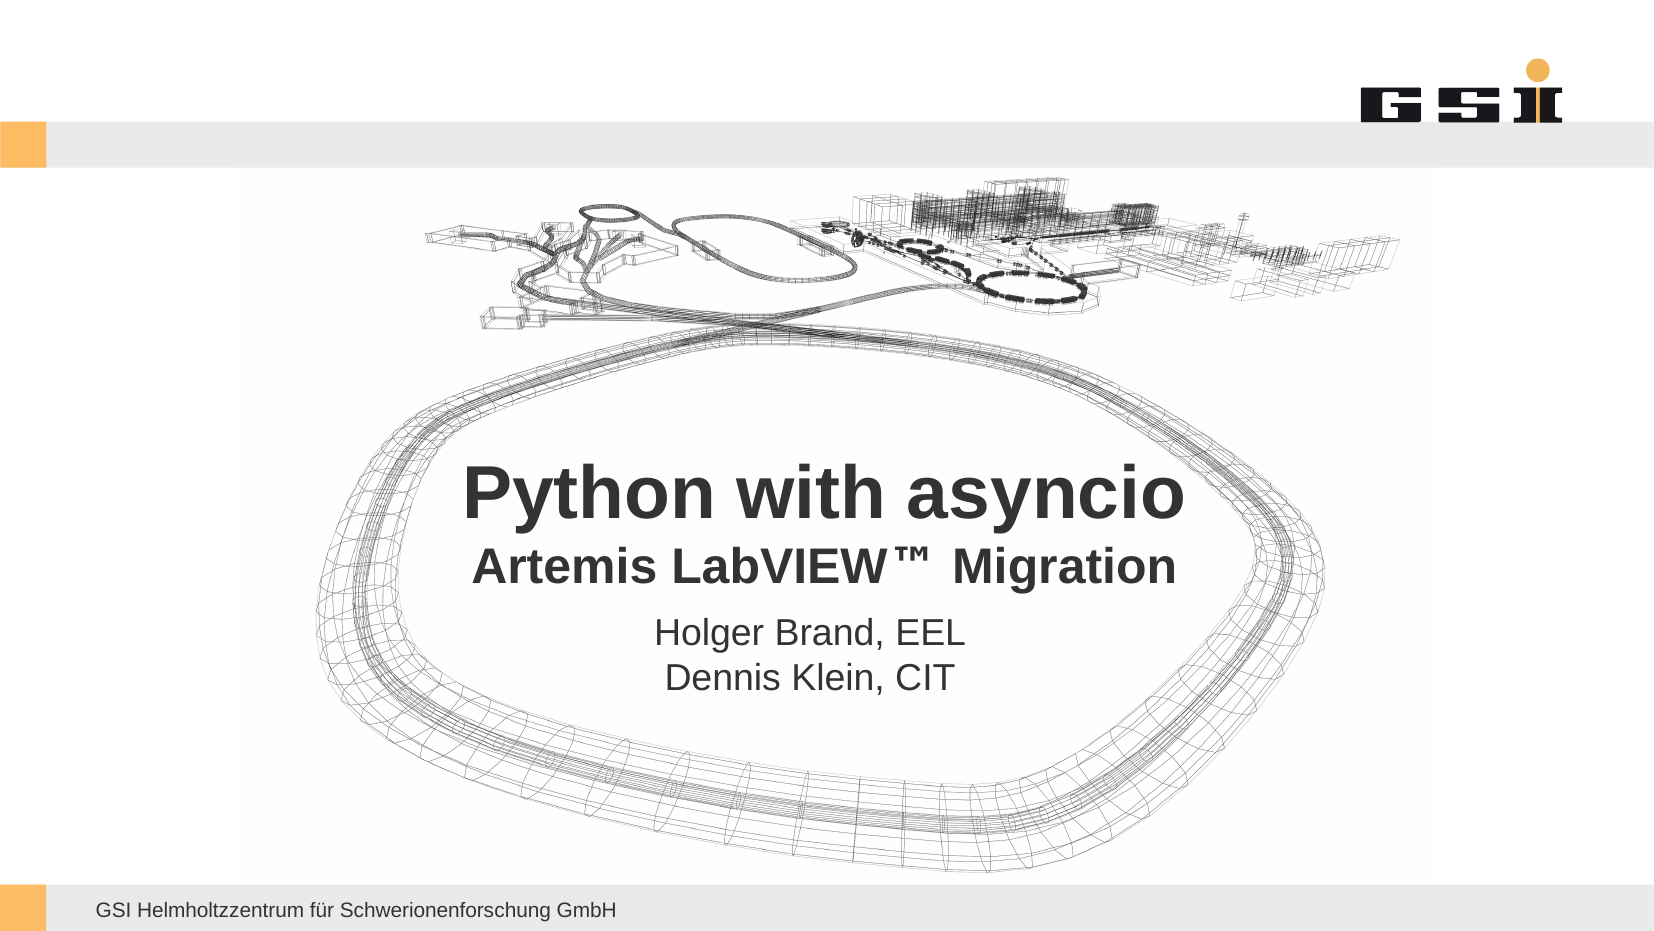

# Python with asyncio Artemis LabVIEW™ Migration
Holger Brand, EEL
Dennis Klein, CIT